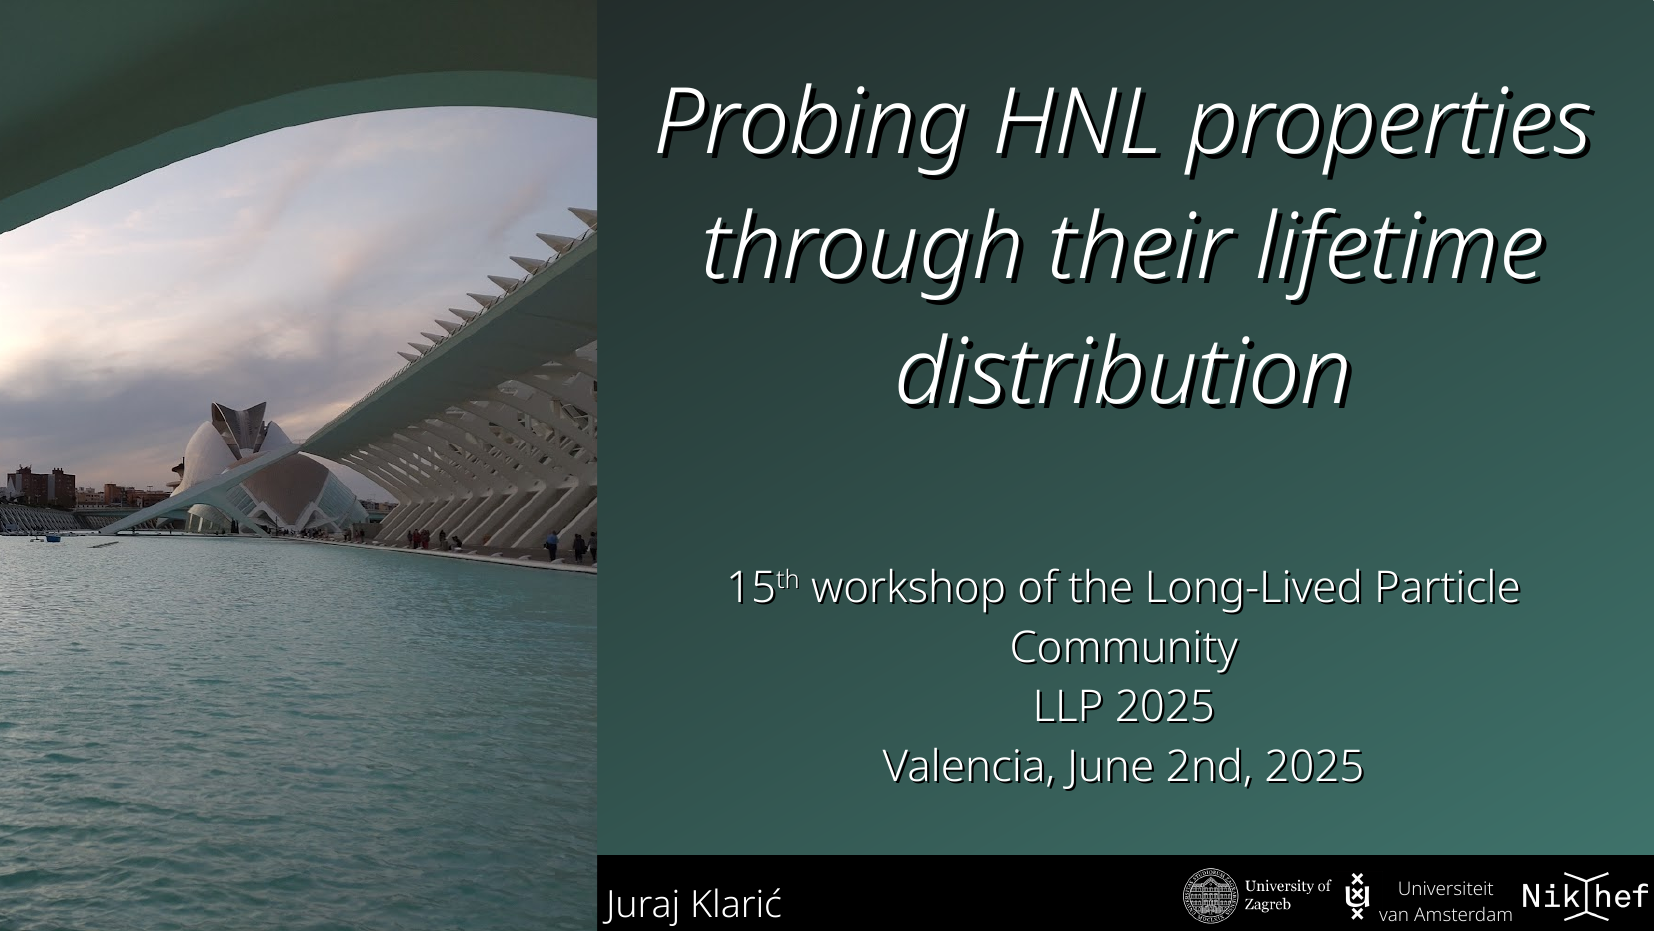

# Probing HNL properties through their lifetime distribution 15th workshop of the Long-Lived Particle Community LLP 2025 Valencia, June 2nd, 2025
Universiteit
van Amsterdam
Juraj Klarić